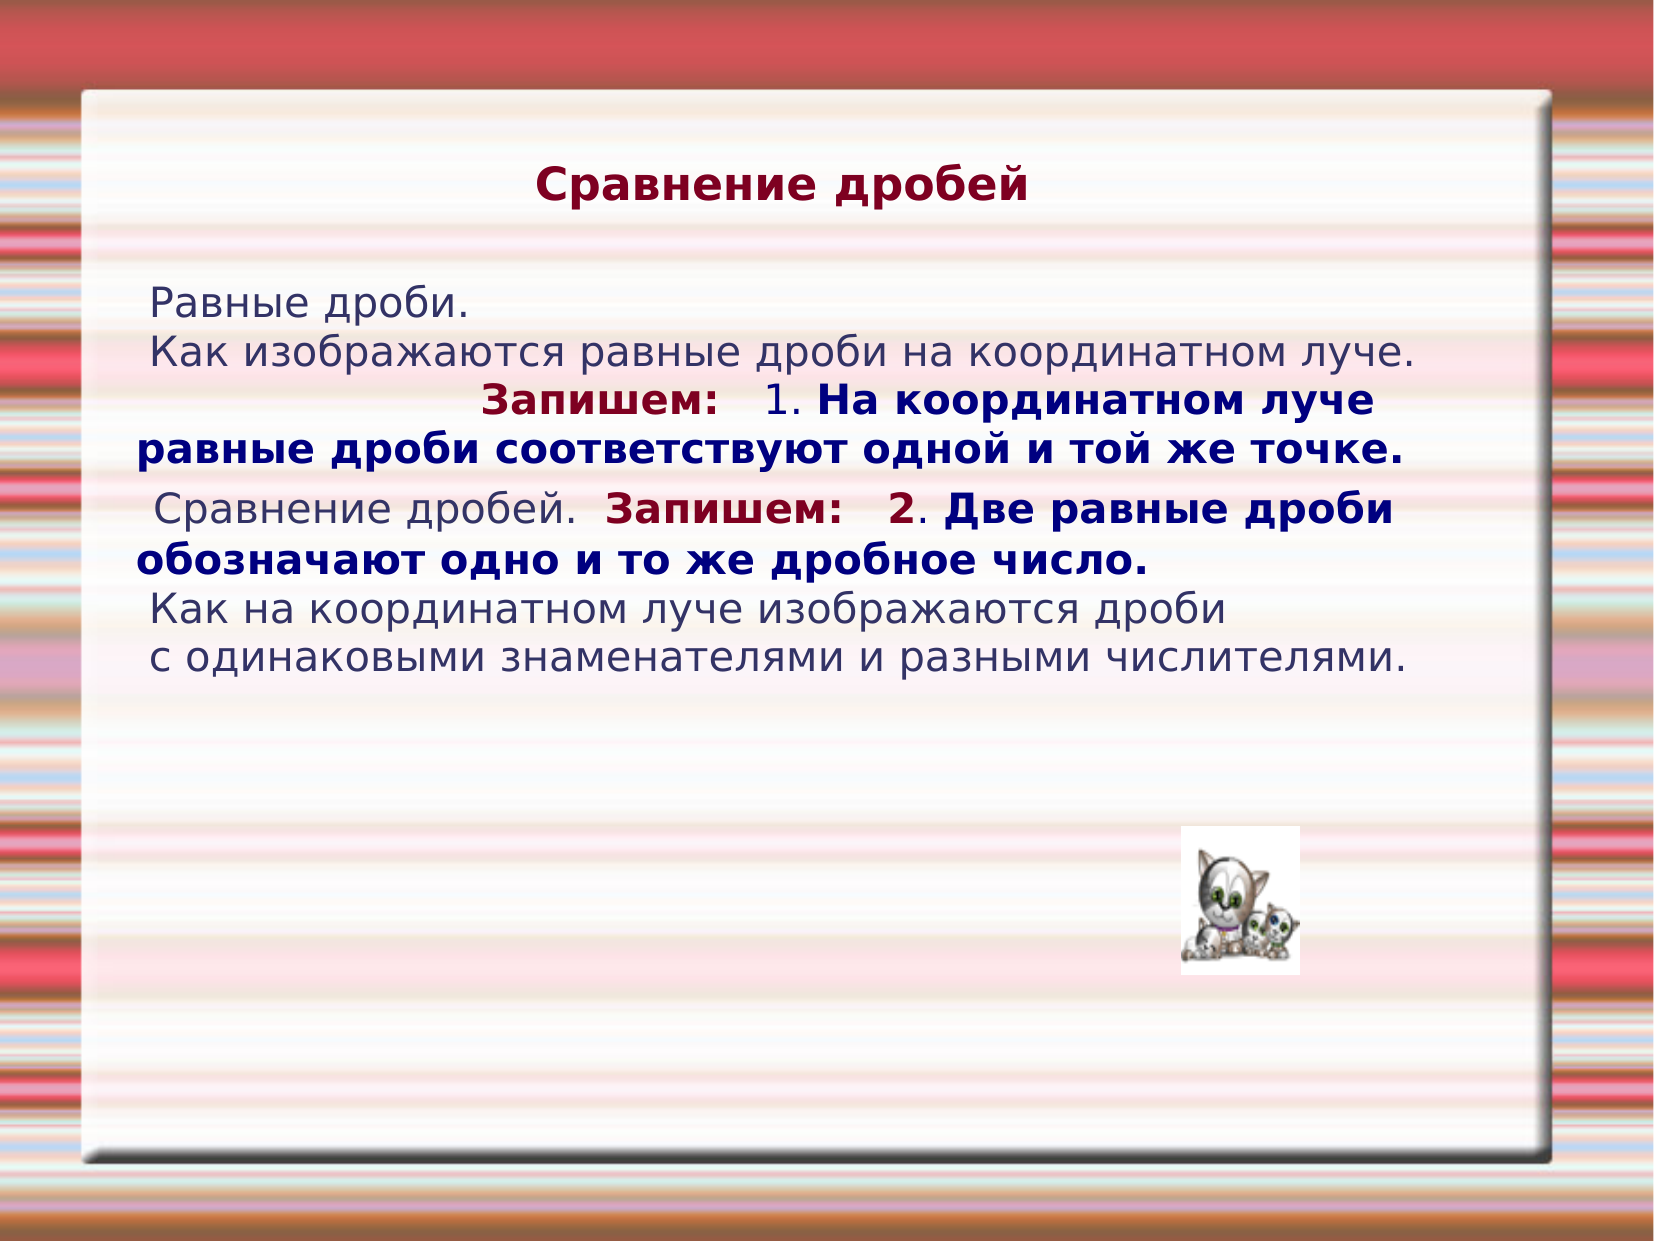

Сравнение дробей
 Равные дроби.
 Как изображаются равные дроби на координатном луче. Запишем: 1. На координатном луче равные дроби соответствуют одной и той же точке.
 Сравнение дробей. Запишем: 2. Две равные дроби обозначают одно и то же дробное число.
 Как на координатном луче изображаются дроби с одинаковыми знаменателями и разными числителями.